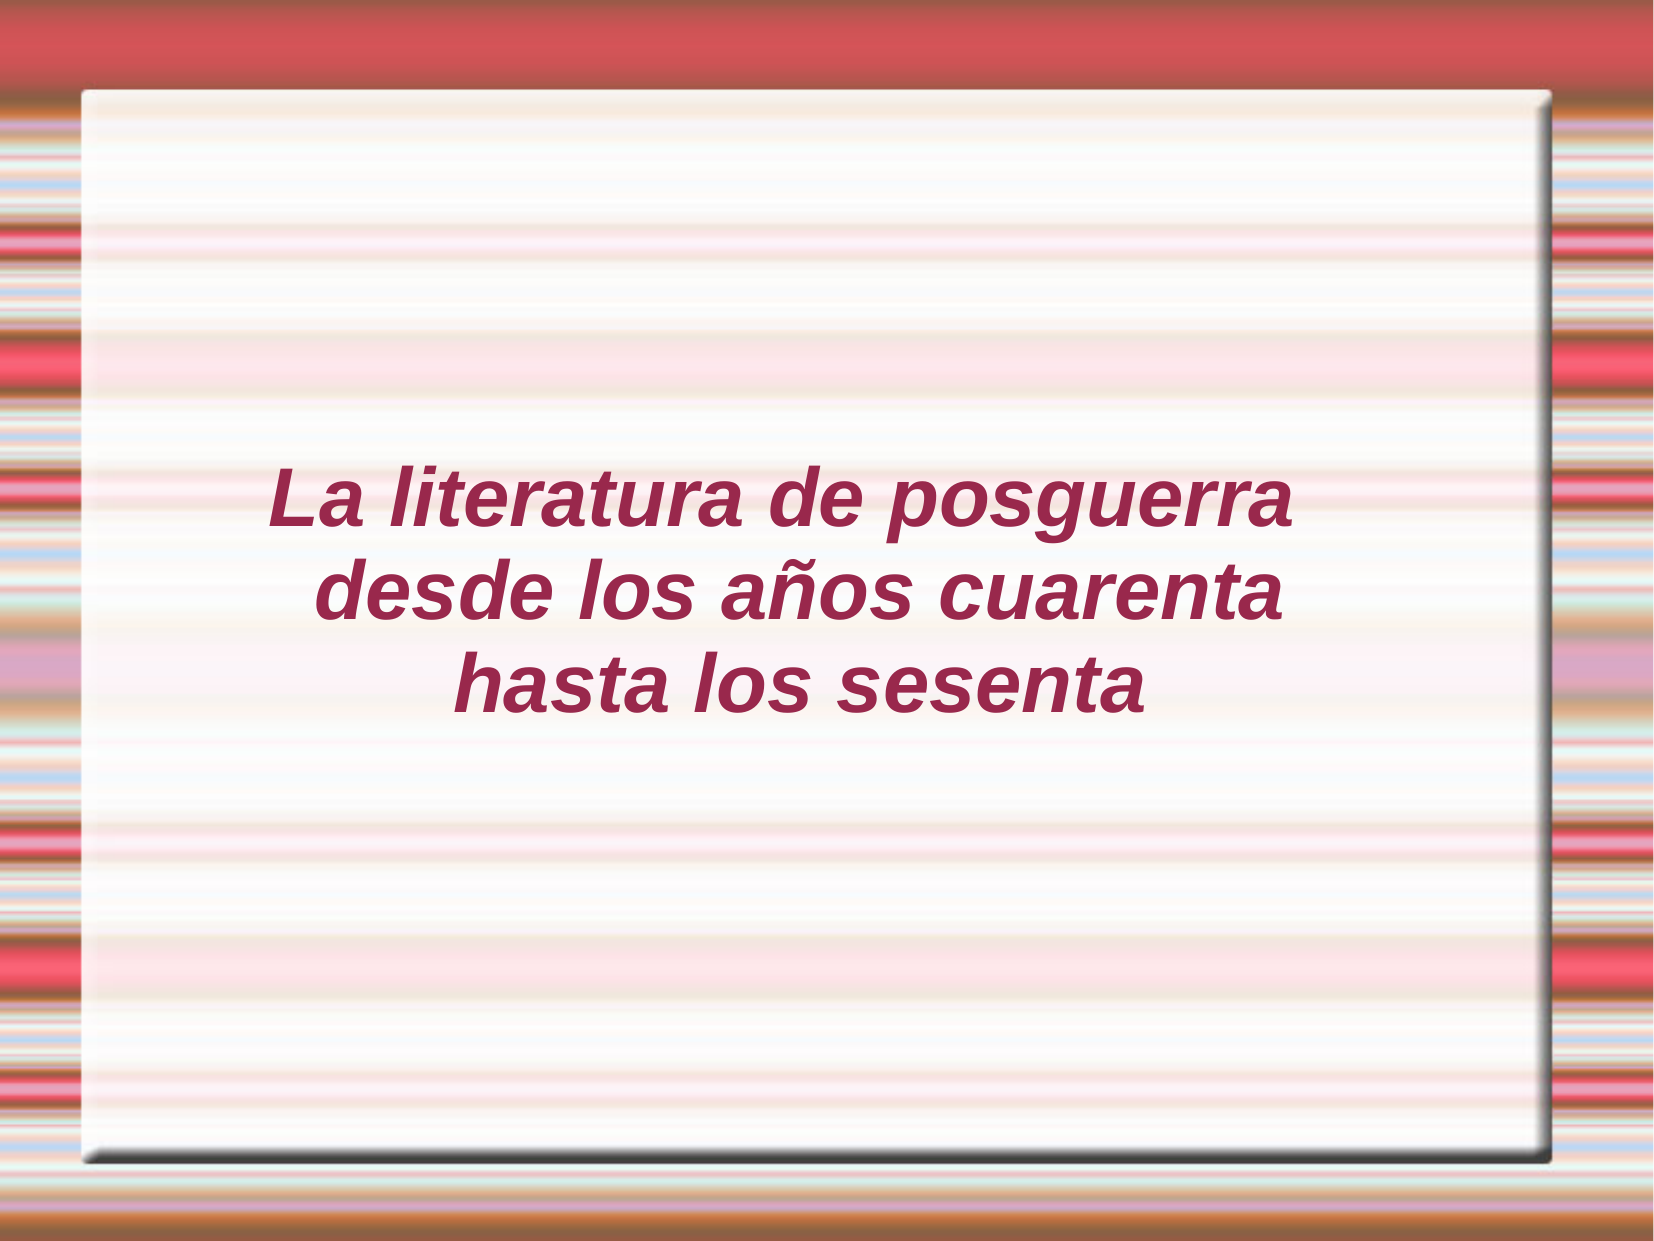

# La literatura de posguerra desde los años cuarenta hasta los sesenta